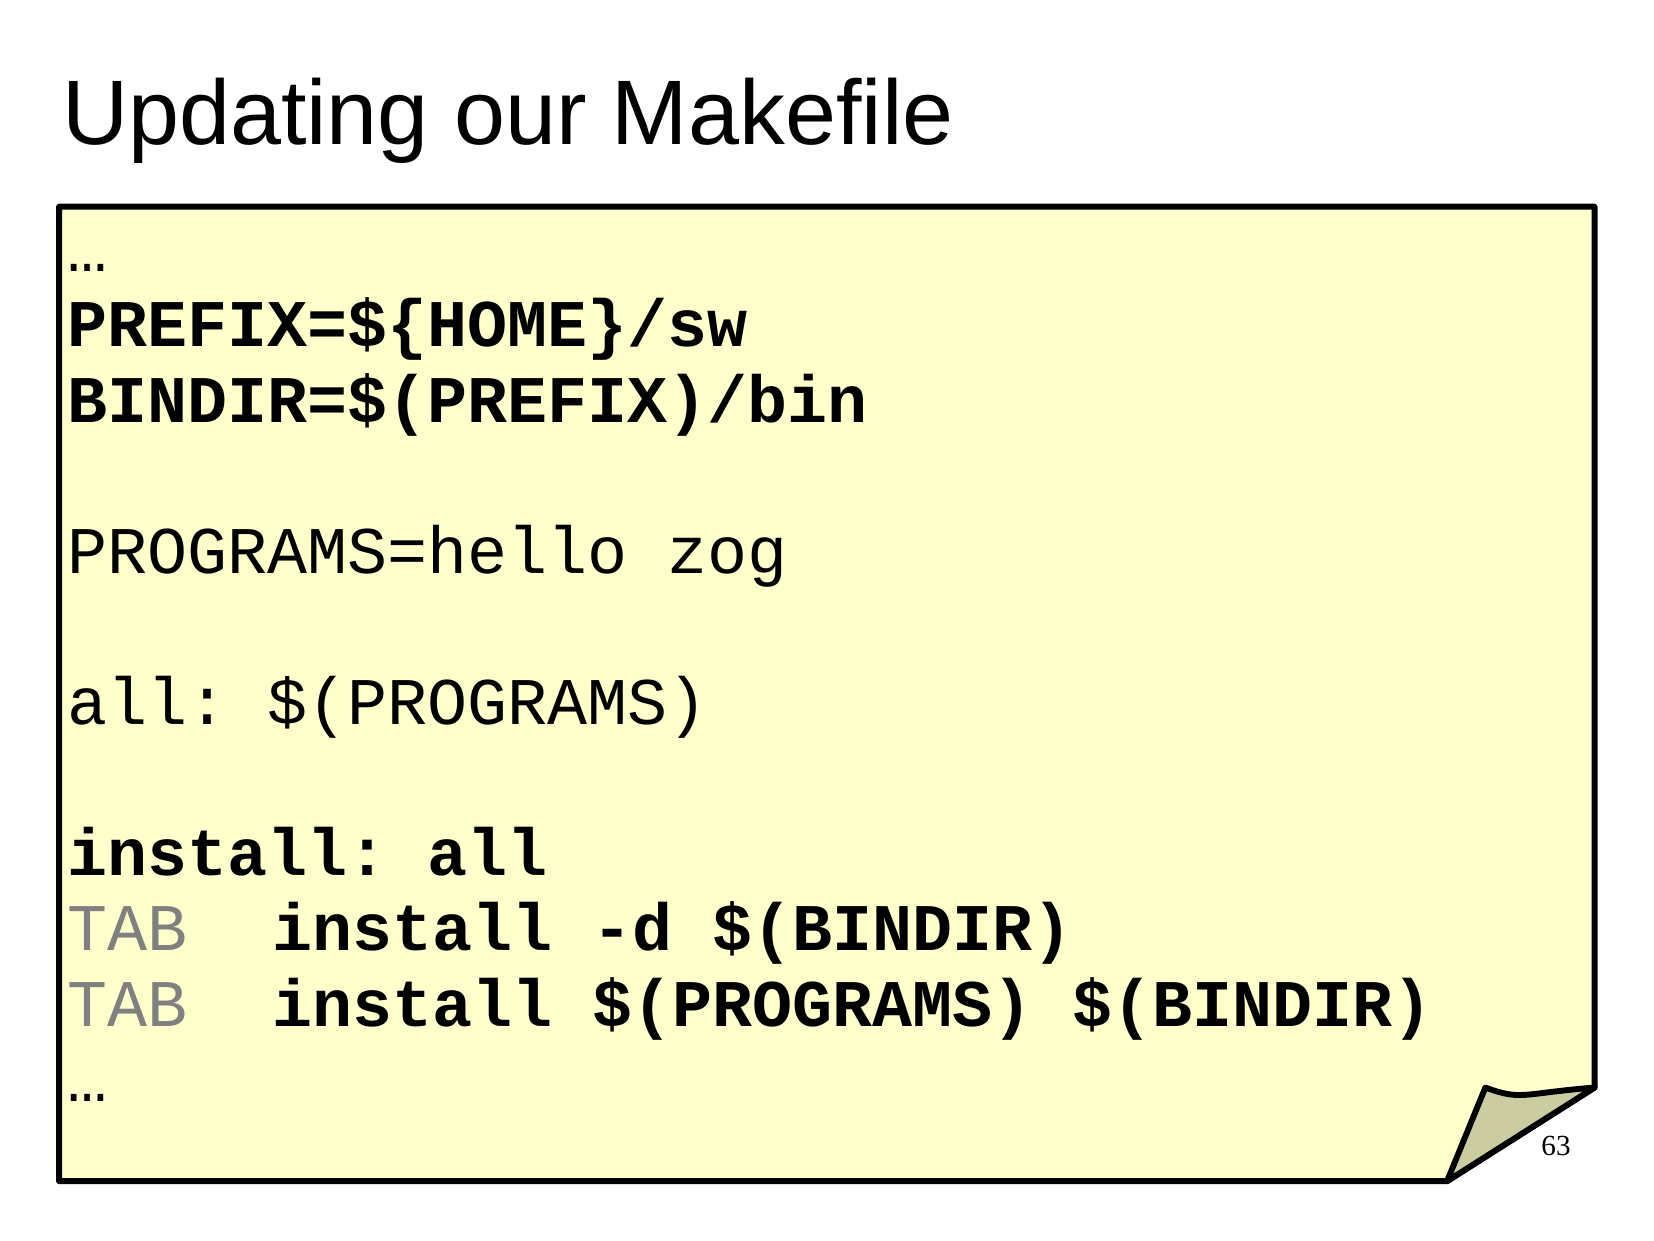

Updating our Makefile
…
PREFIX=${HOME}/sw
BINDIR=$(PREFIX)/bin
PROGRAMS=hello zog
all: $(PROGRAMS)
install: all
TAB	install -d $(BINDIR)
TAB	install $(PROGRAMS) $(BINDIR)
…
63